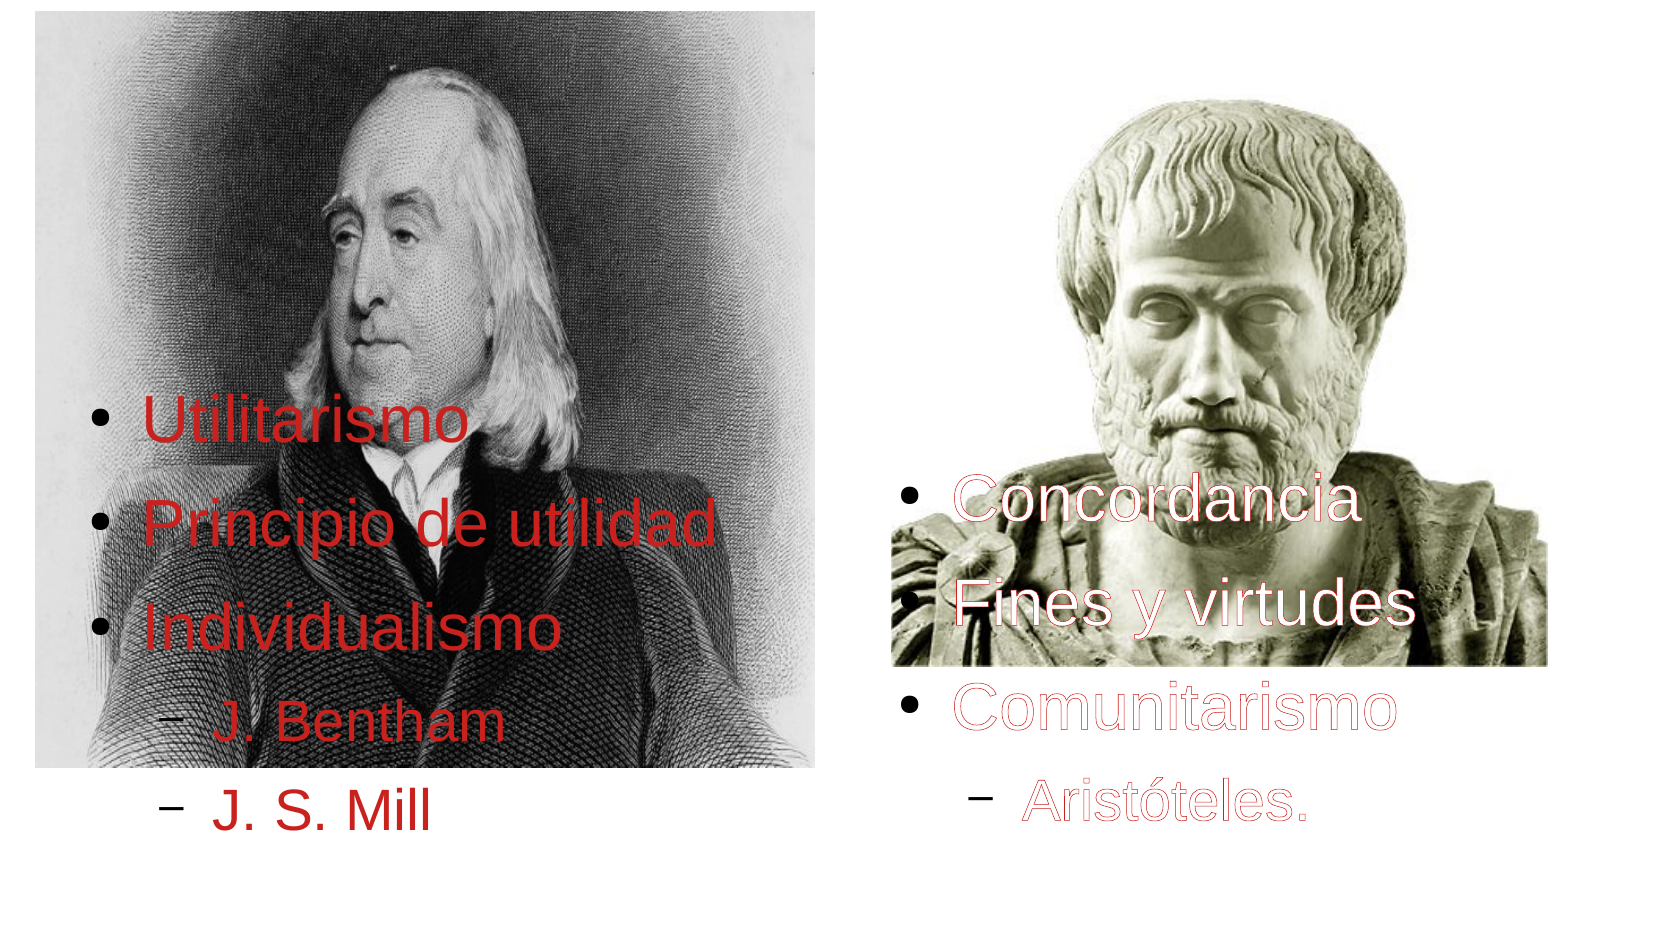

# Utilitarismo
Principio de utilidad
Individualismo
J. Bentham
J. S. Mill
Concordancia
Fines y virtudes
Comunitarismo
Aristóteles.